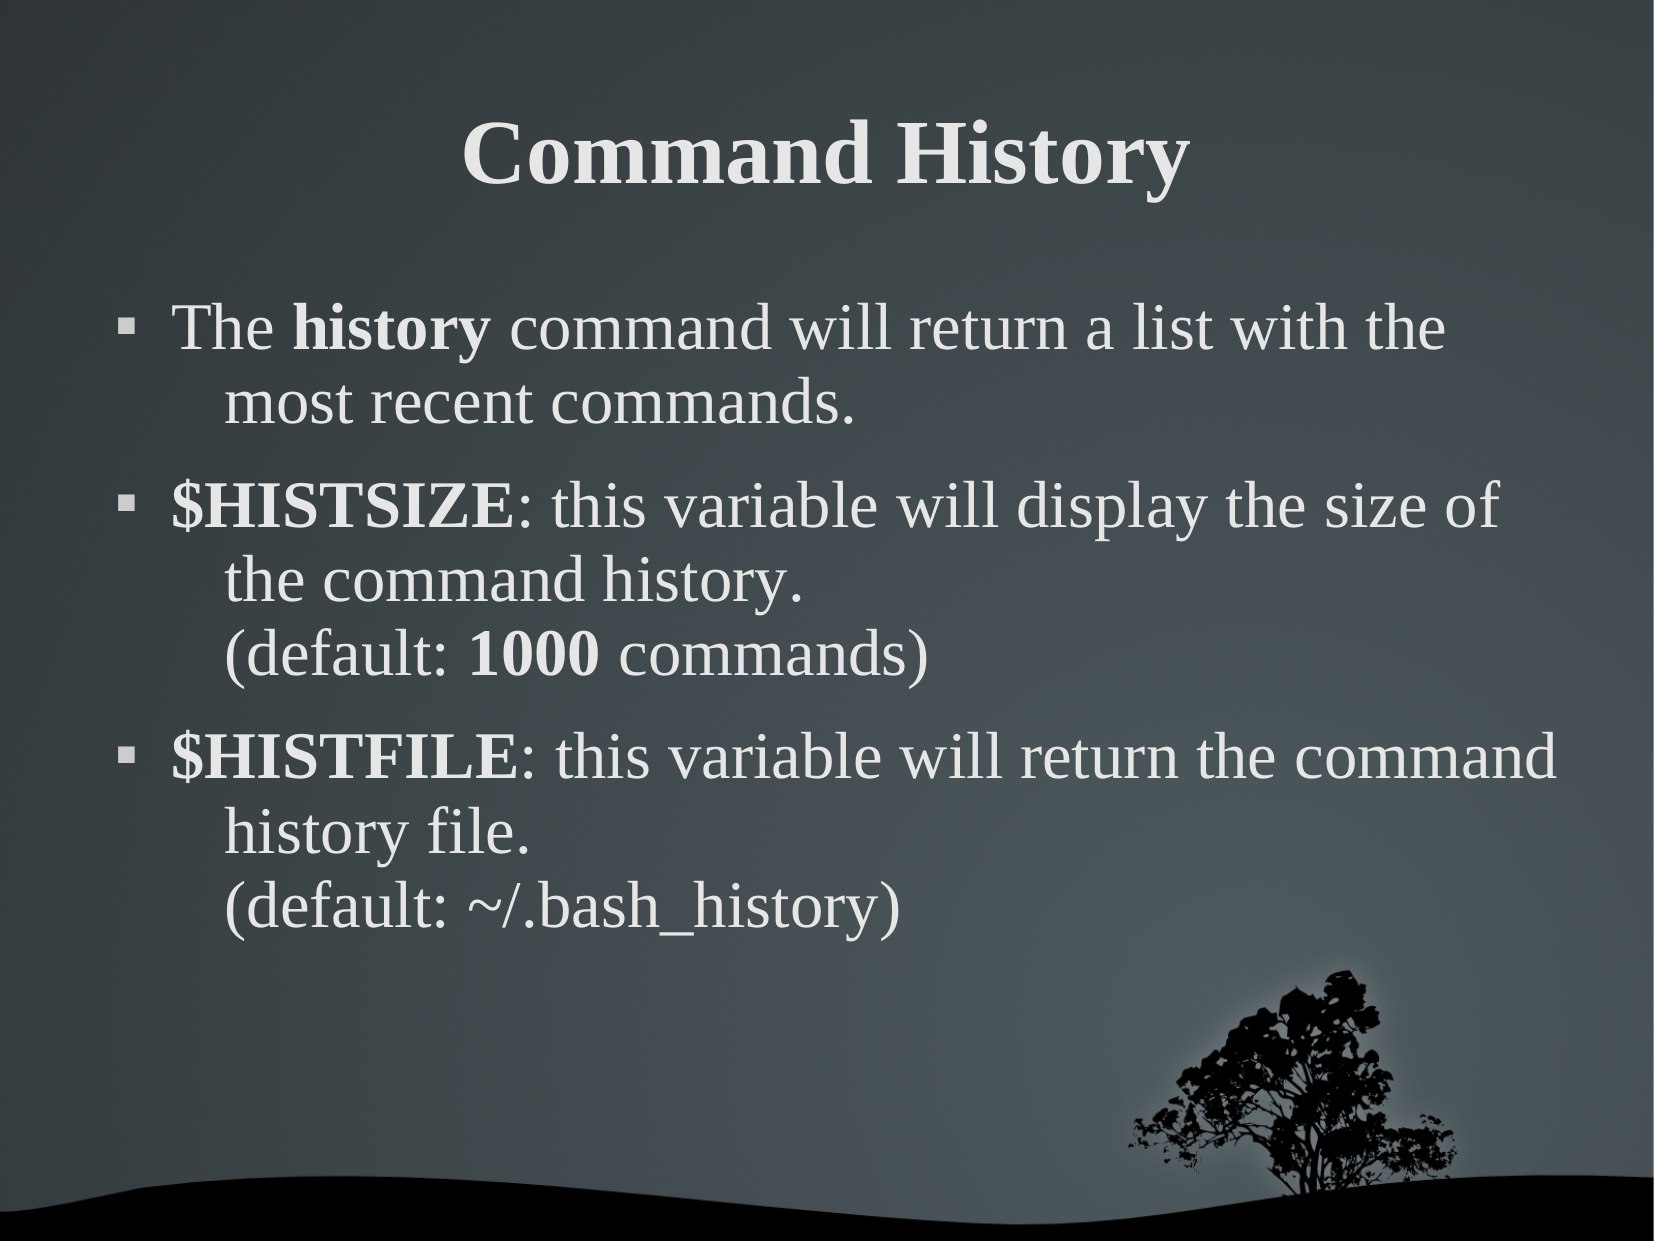

# Command History
The history command will return a list with the most recent commands.
$HISTSIZE: this variable will display the size of the command history.
(default: 1000 commands)
$HISTFILE: this variable will return the command history file.
(default: ~/.bash_history)